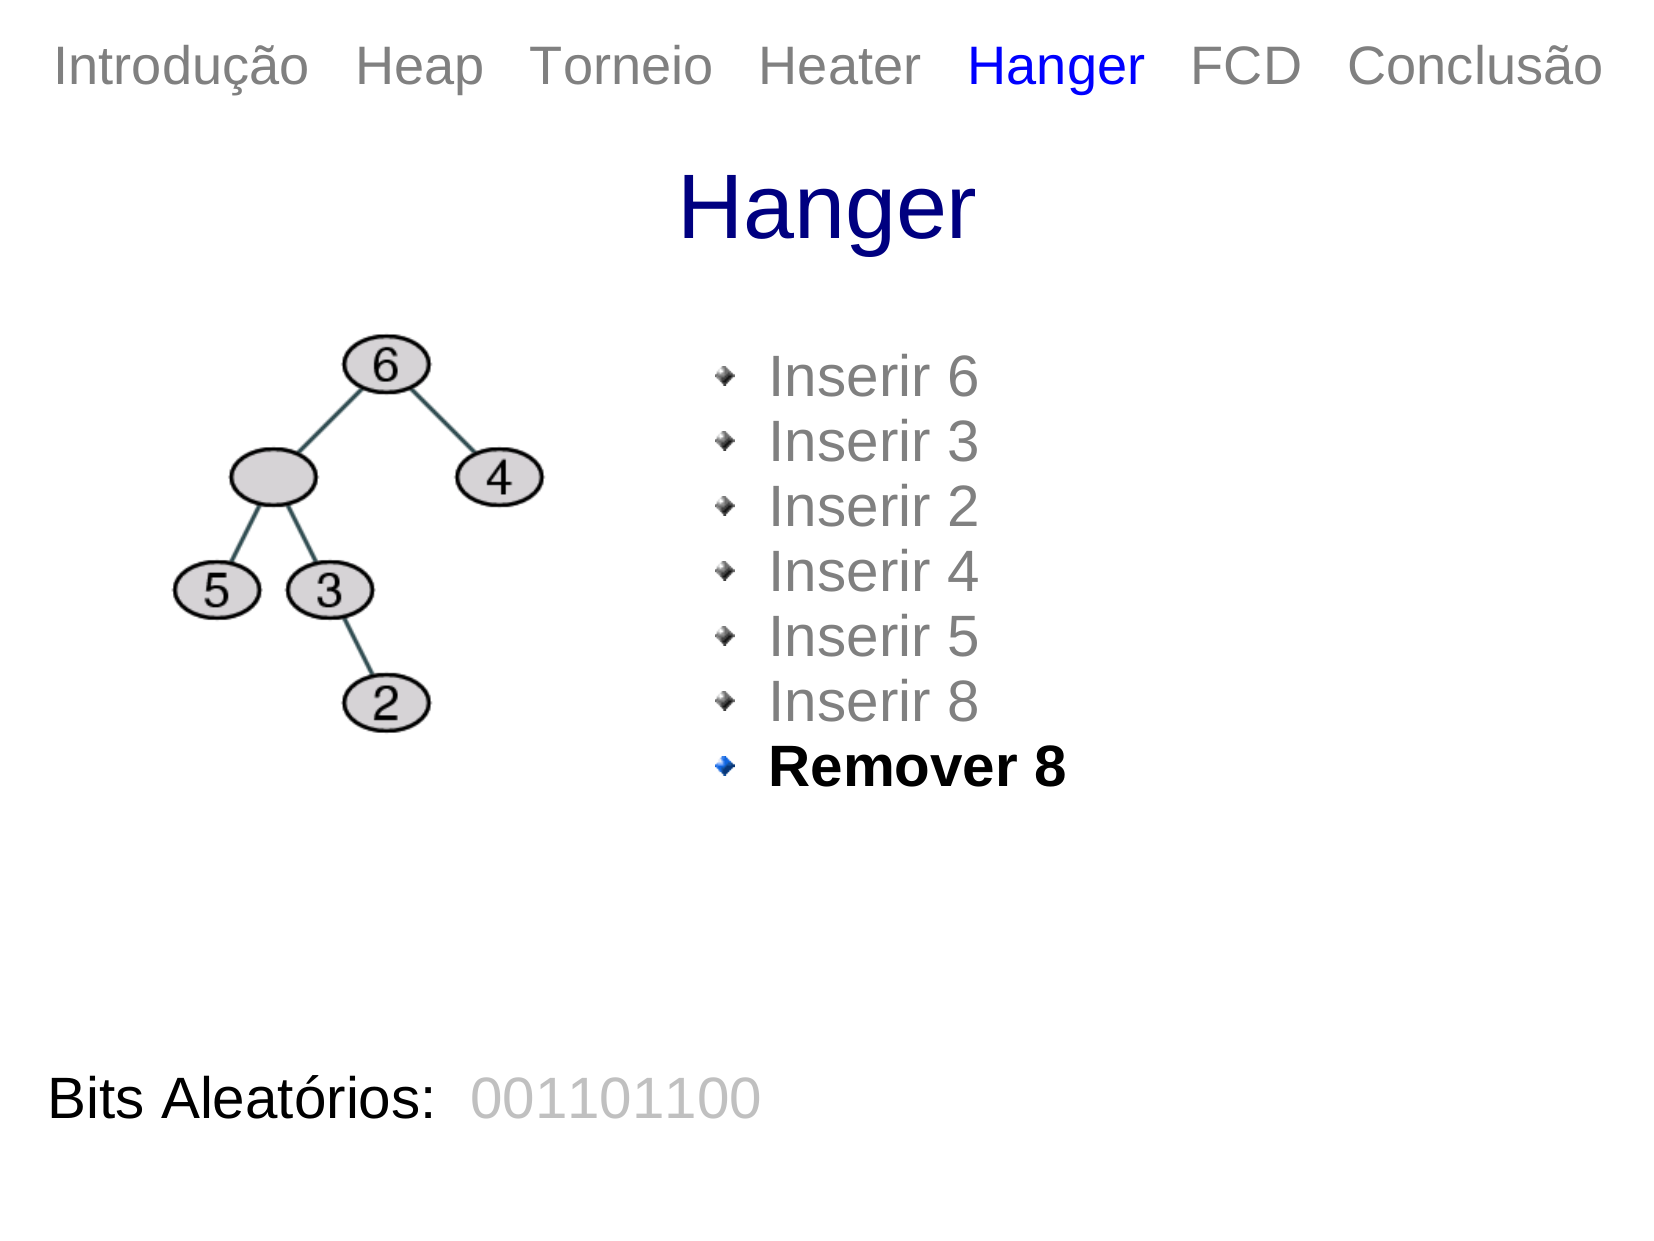

Introdução Heap Torneio Heater Hanger FCD Conclusão
# Hanger
Inserir 6
Inserir 3
Inserir 2
Inserir 4
Inserir 5
Inserir 8
Remover 8
Bits Aleatórios: 	001101100